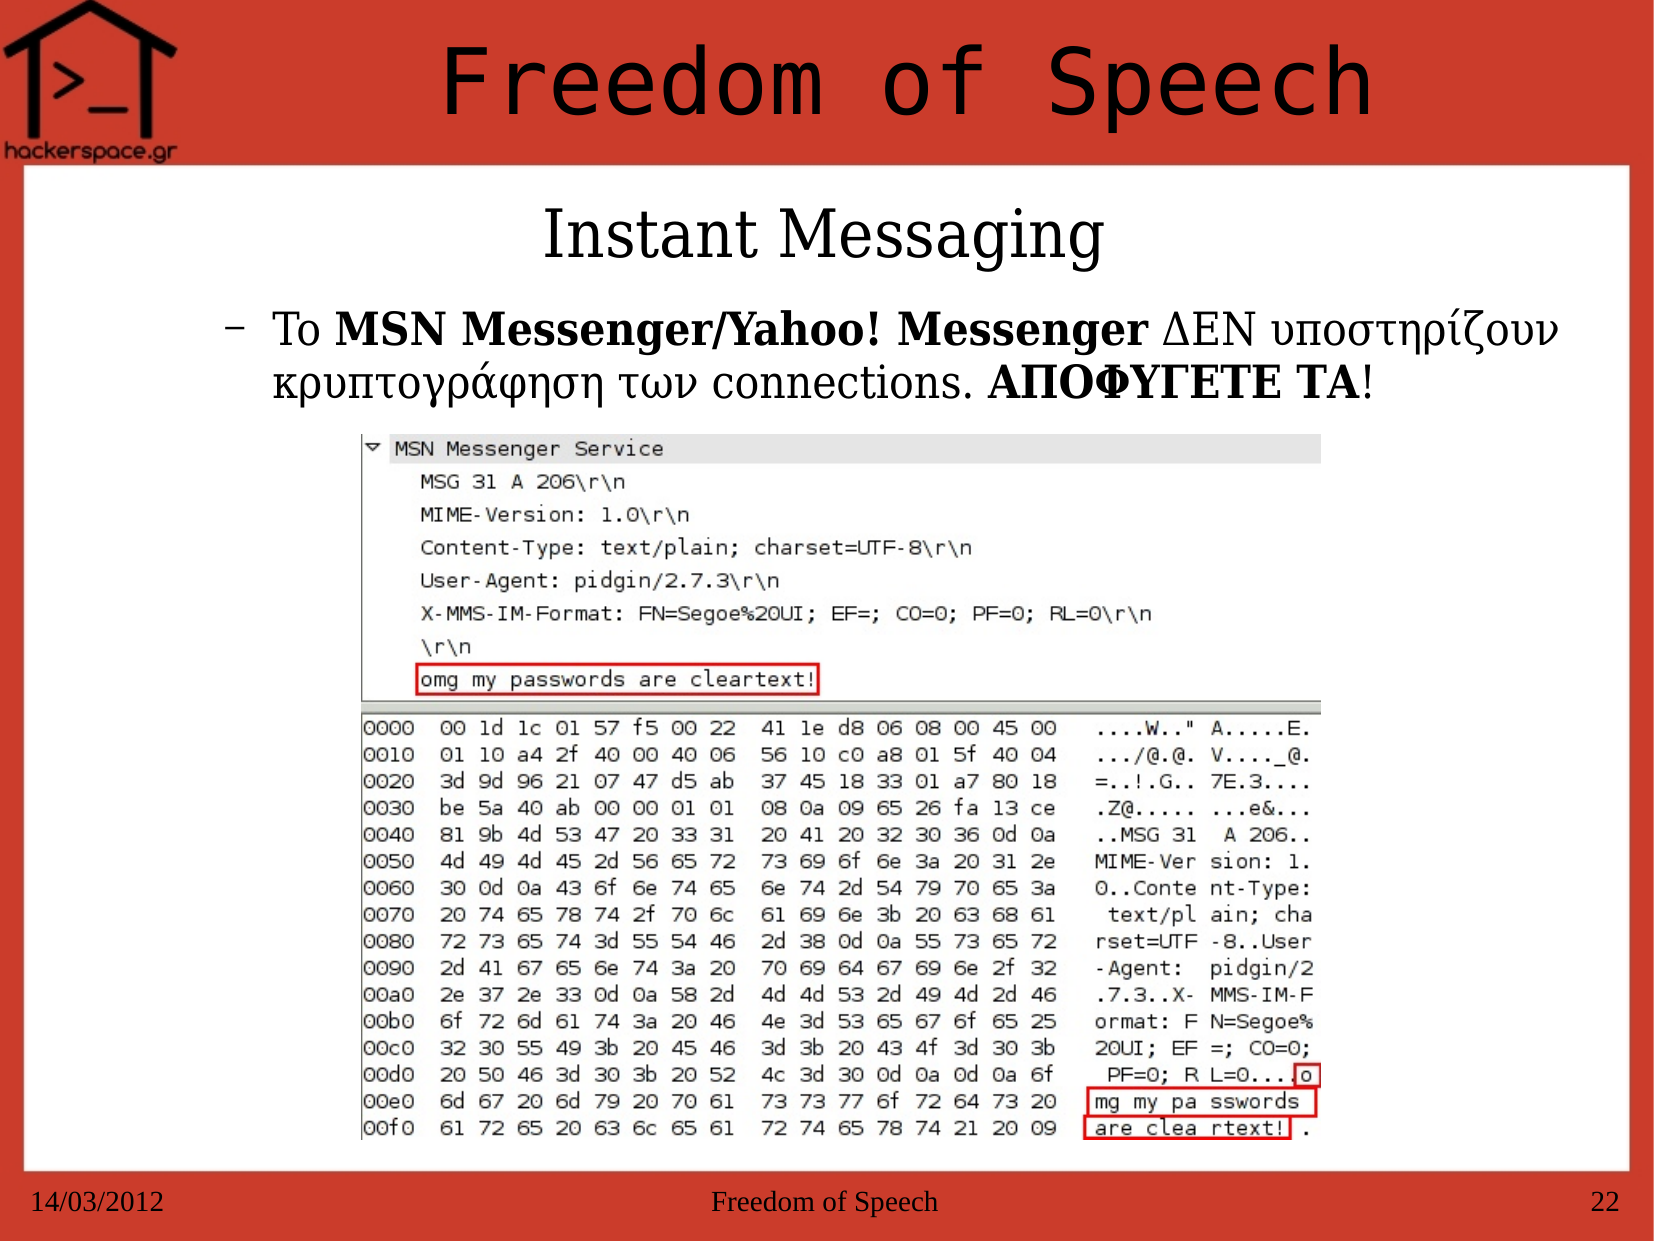

# Freedom of Speech
Instant Messaging
To MSN Messenger/Yahoo! Messenger ΔΕΝ υποστηρίζουν κρυπτογράφηση των connections. ΑΠΟΦΥΓΕΤΕ ΤΑ!
14/03/2012
Freedom of Speech
22